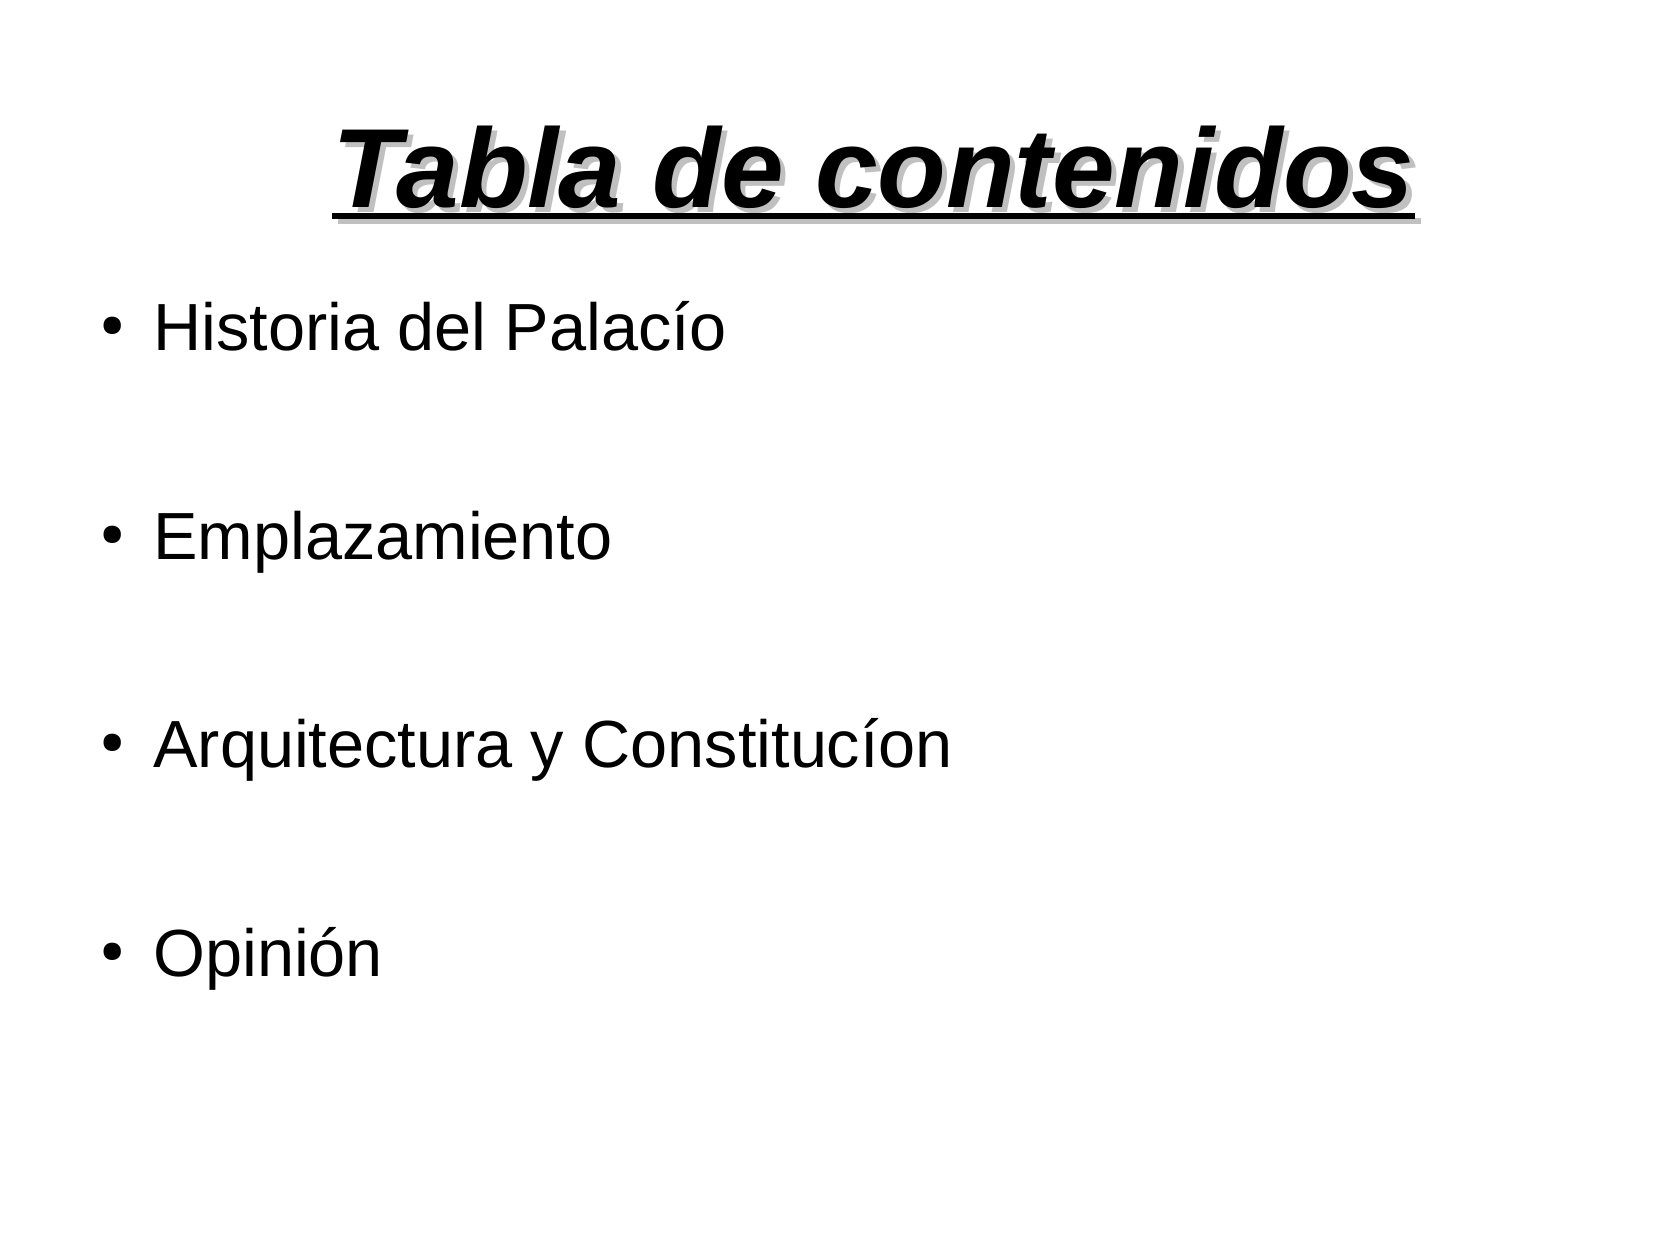

# Tabla de contenidos
Historia del Palacío
Emplazamiento
Arquitectura y Constitucíon
Opinión